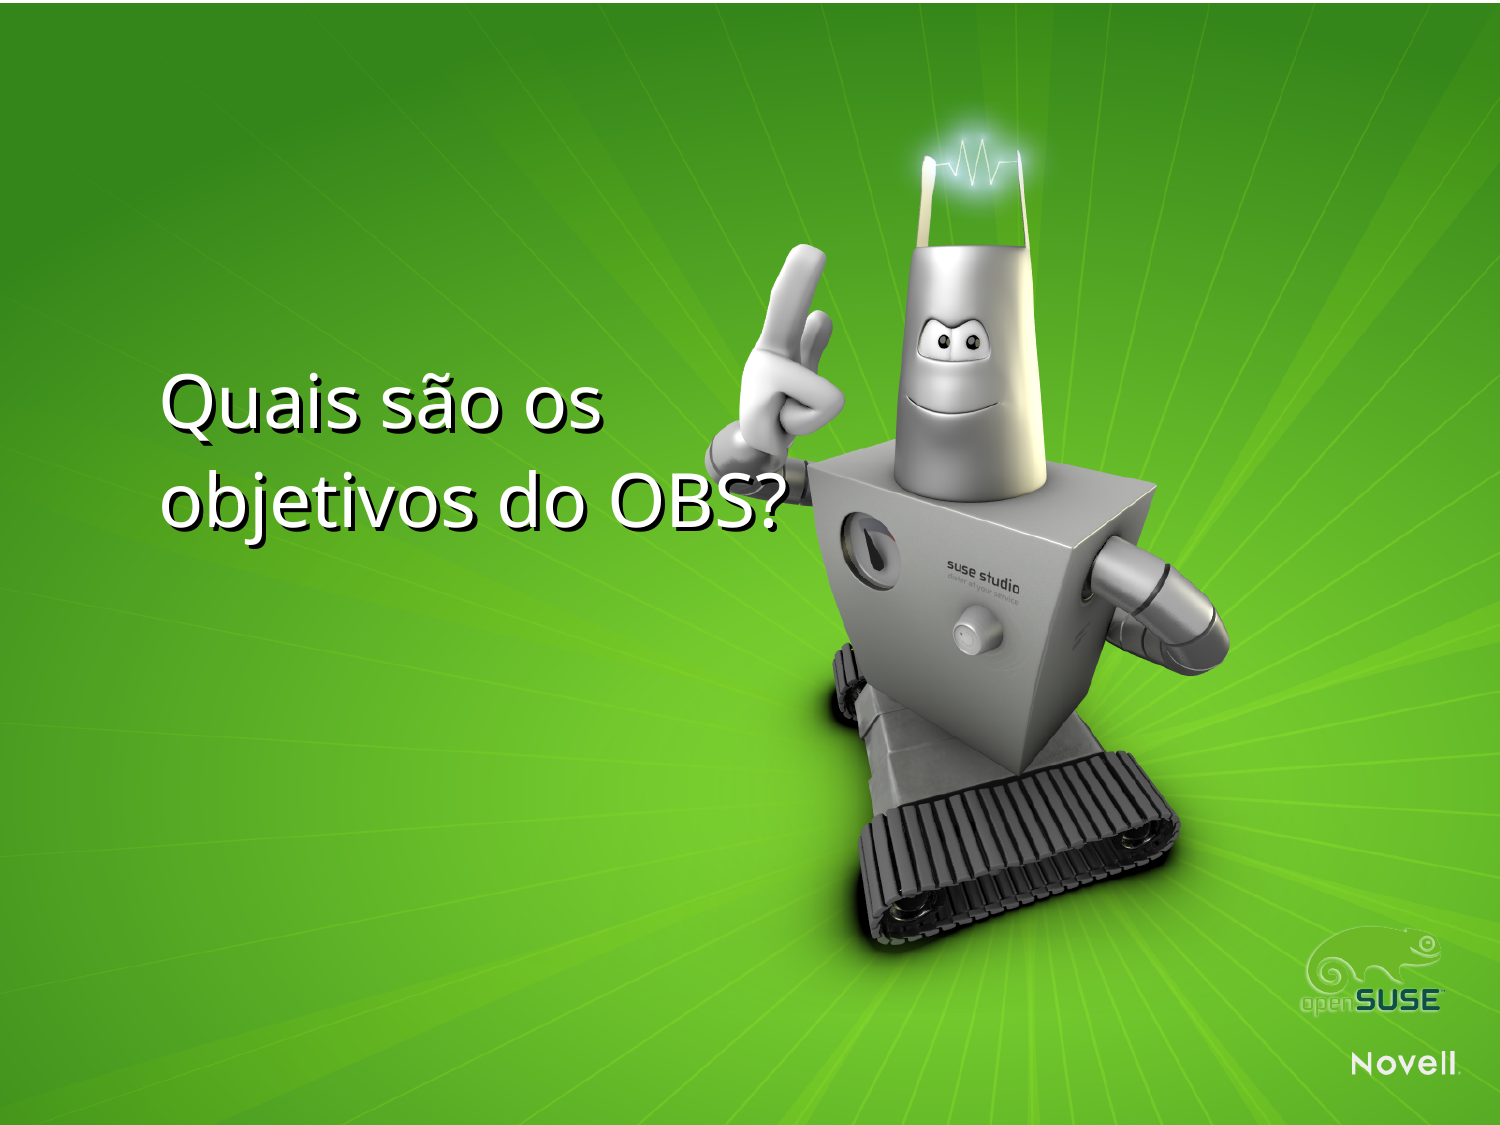

# Quais são os objetivos do OBS?